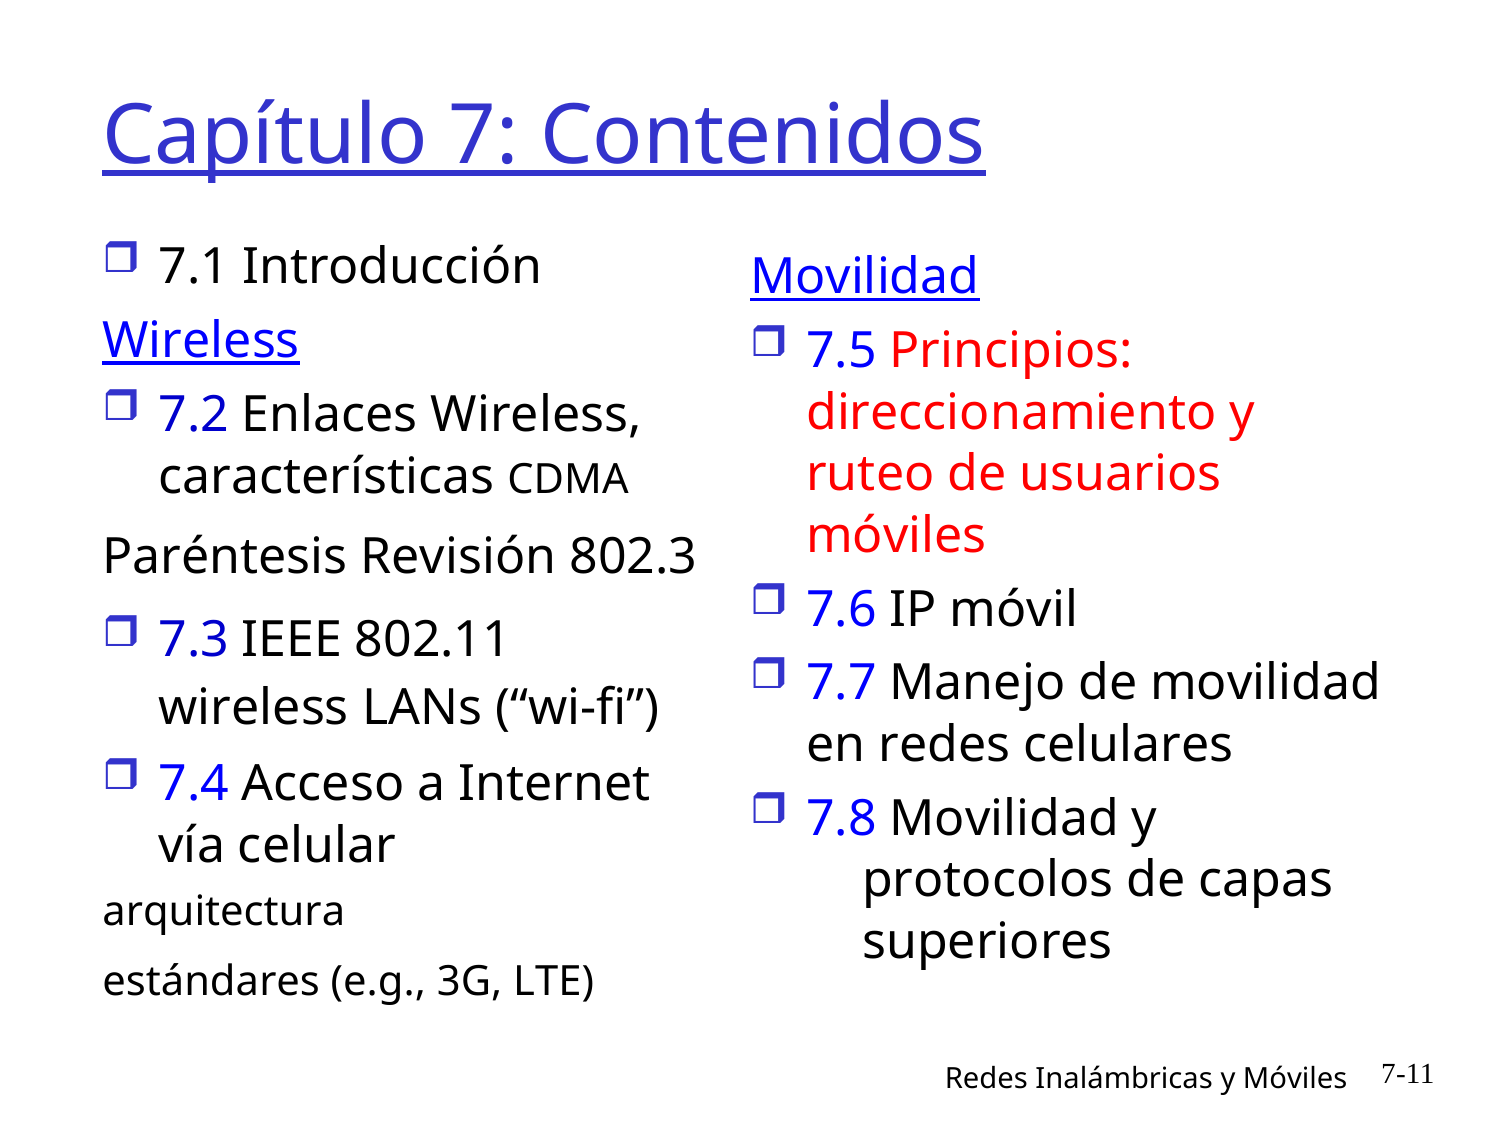

# Capítulo 7: Contenidos
7.1 Introducción
Wireless
7.2 Enlaces Wireless, características CDMA
Paréntesis Revisión 802.3
7.3 IEEE 802.11 wireless LANs (“wi-fi”)
7.4 Acceso a Internet vía celular
arquitectura
estándares (e.g., 3G, LTE)
Movilidad
7.5 Principios: direccionamiento y ruteo de usuarios móviles
7.6 IP móvil
7.7 Manejo de movilidad en redes celulares
7.8 Movilidad y protocolos de capas superiores
11